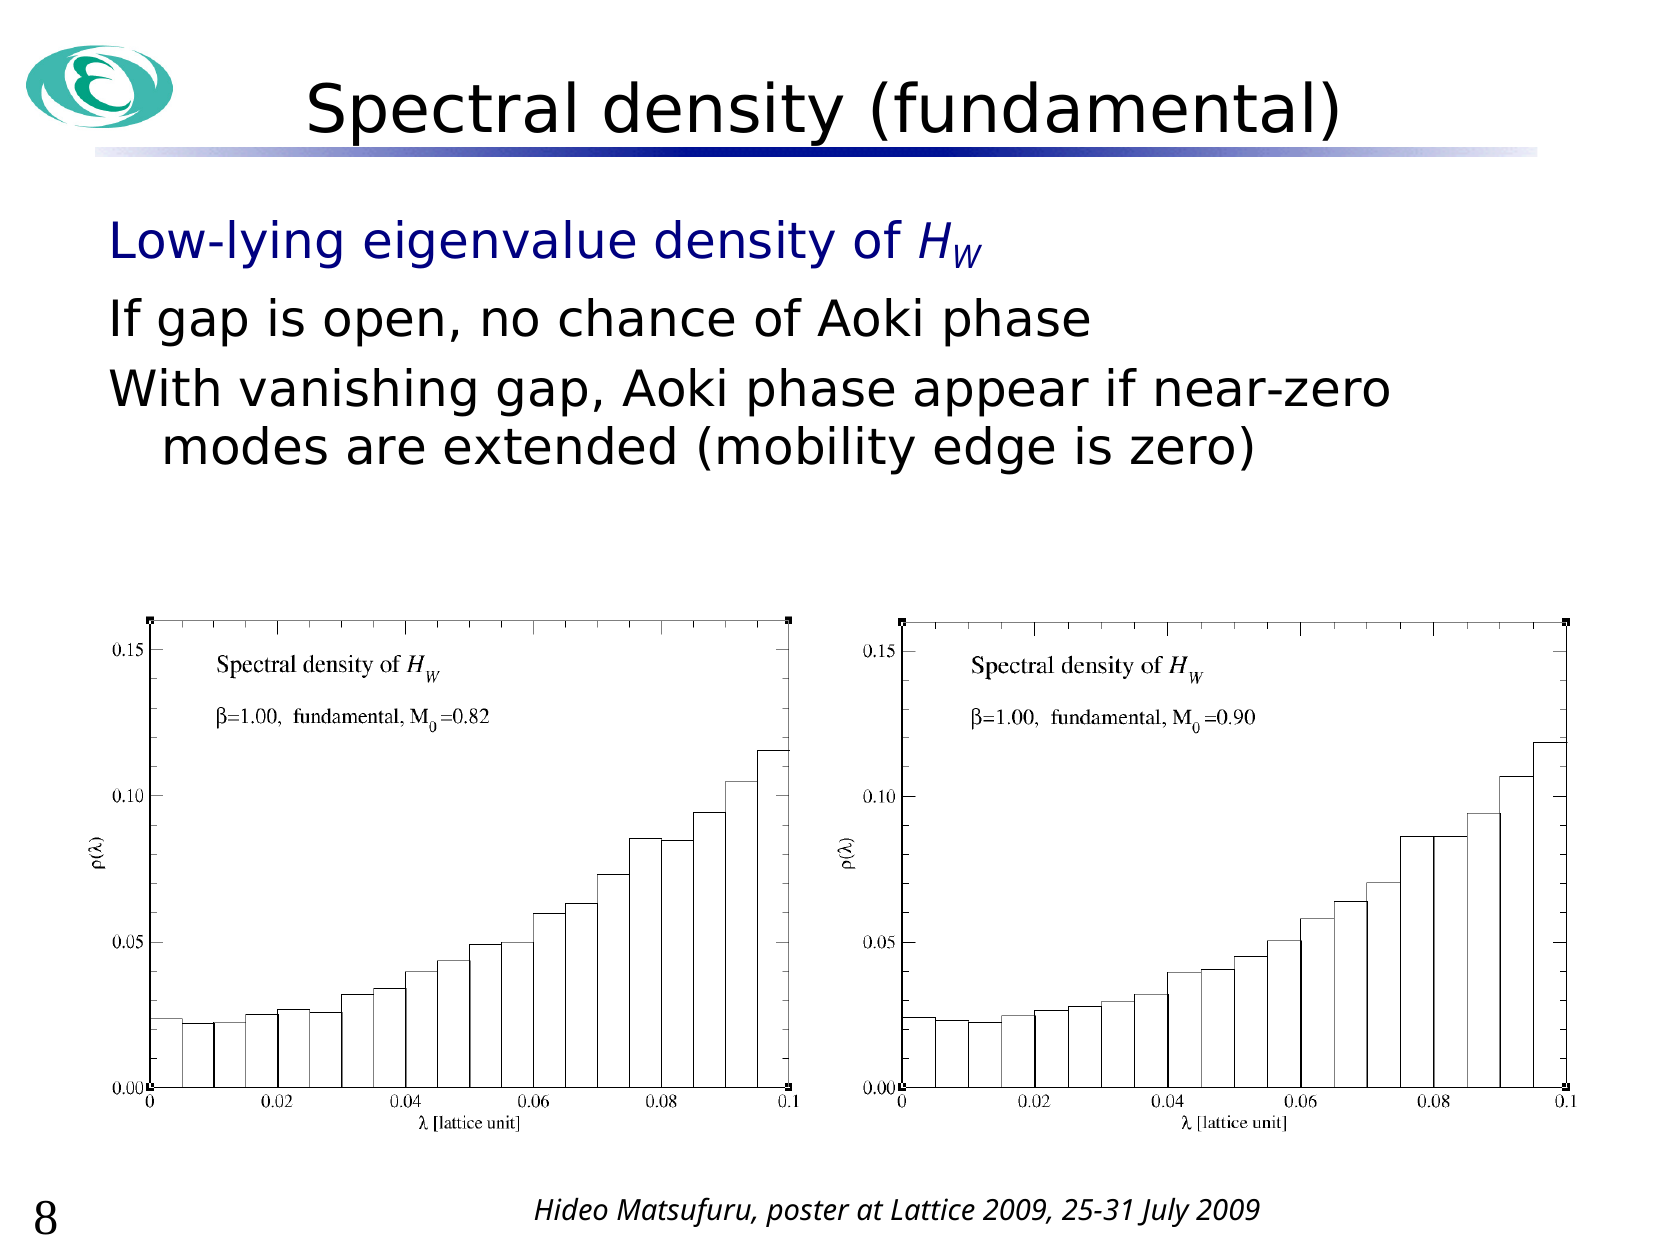

# Spectral density (fundamental)
Low-lying eigenvalue density of HW
If gap is open, no chance of Aoki phase
With vanishing gap, Aoki phase appear if near-zero modes are extended (mobility edge is zero)